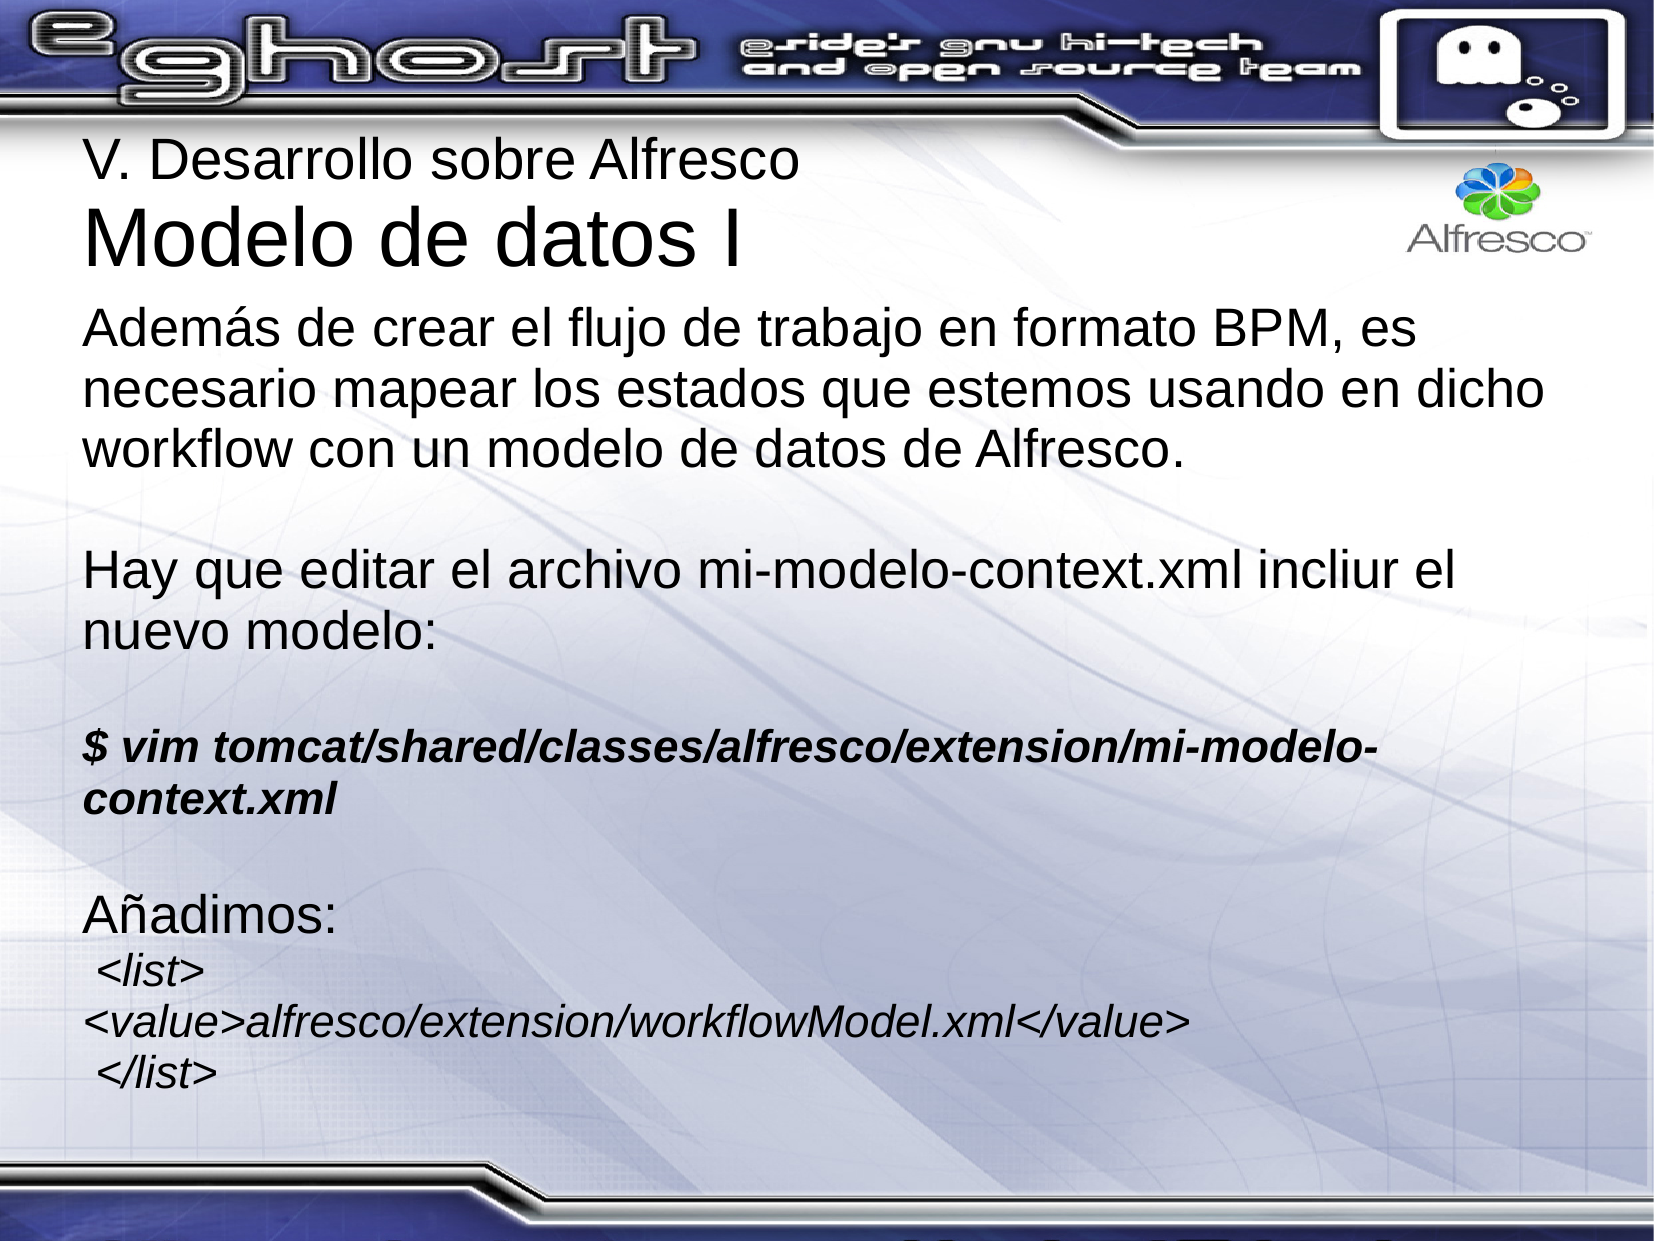

# V. Desarrollo sobre Alfresco Modelo de datos I
Además de crear el flujo de trabajo en formato BPM, es necesario mapear los estados que estemos usando en dicho workflow con un modelo de datos de Alfresco.
Hay que editar el archivo mi-modelo-context.xml incliur el nuevo modelo:
$ vim tomcat/shared/classes/alfresco/extension/mi-modelo-context.xml
Añadimos:
 <list> 	 <value>alfresco/extension/workflowModel.xml</value>
 </list>